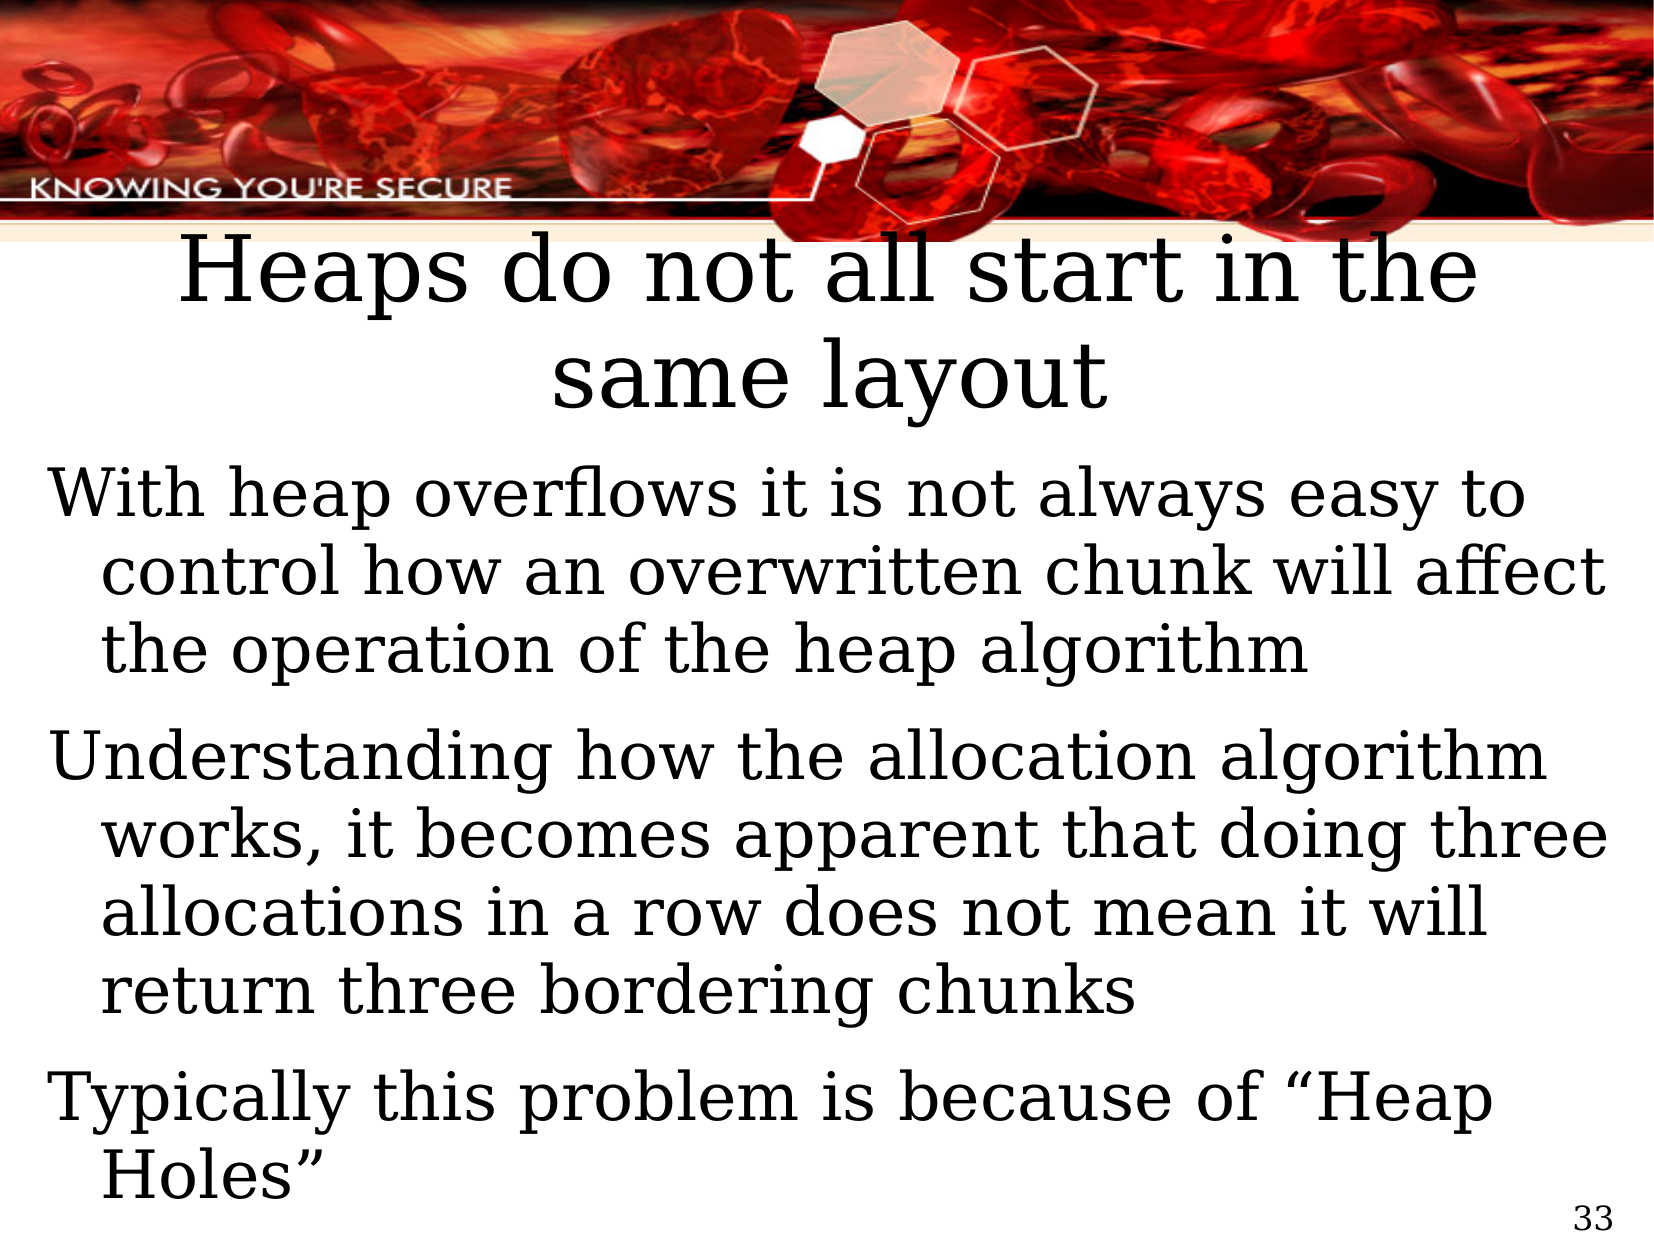

# Heaps do not all start in the same layout
With heap overflows it is not always easy to control how an overwritten chunk will affect the operation of the heap algorithm
Understanding how the allocation algorithm works, it becomes apparent that doing three allocations in a row does not mean it will return three bordering chunks
Typically this problem is because of “Heap Holes”